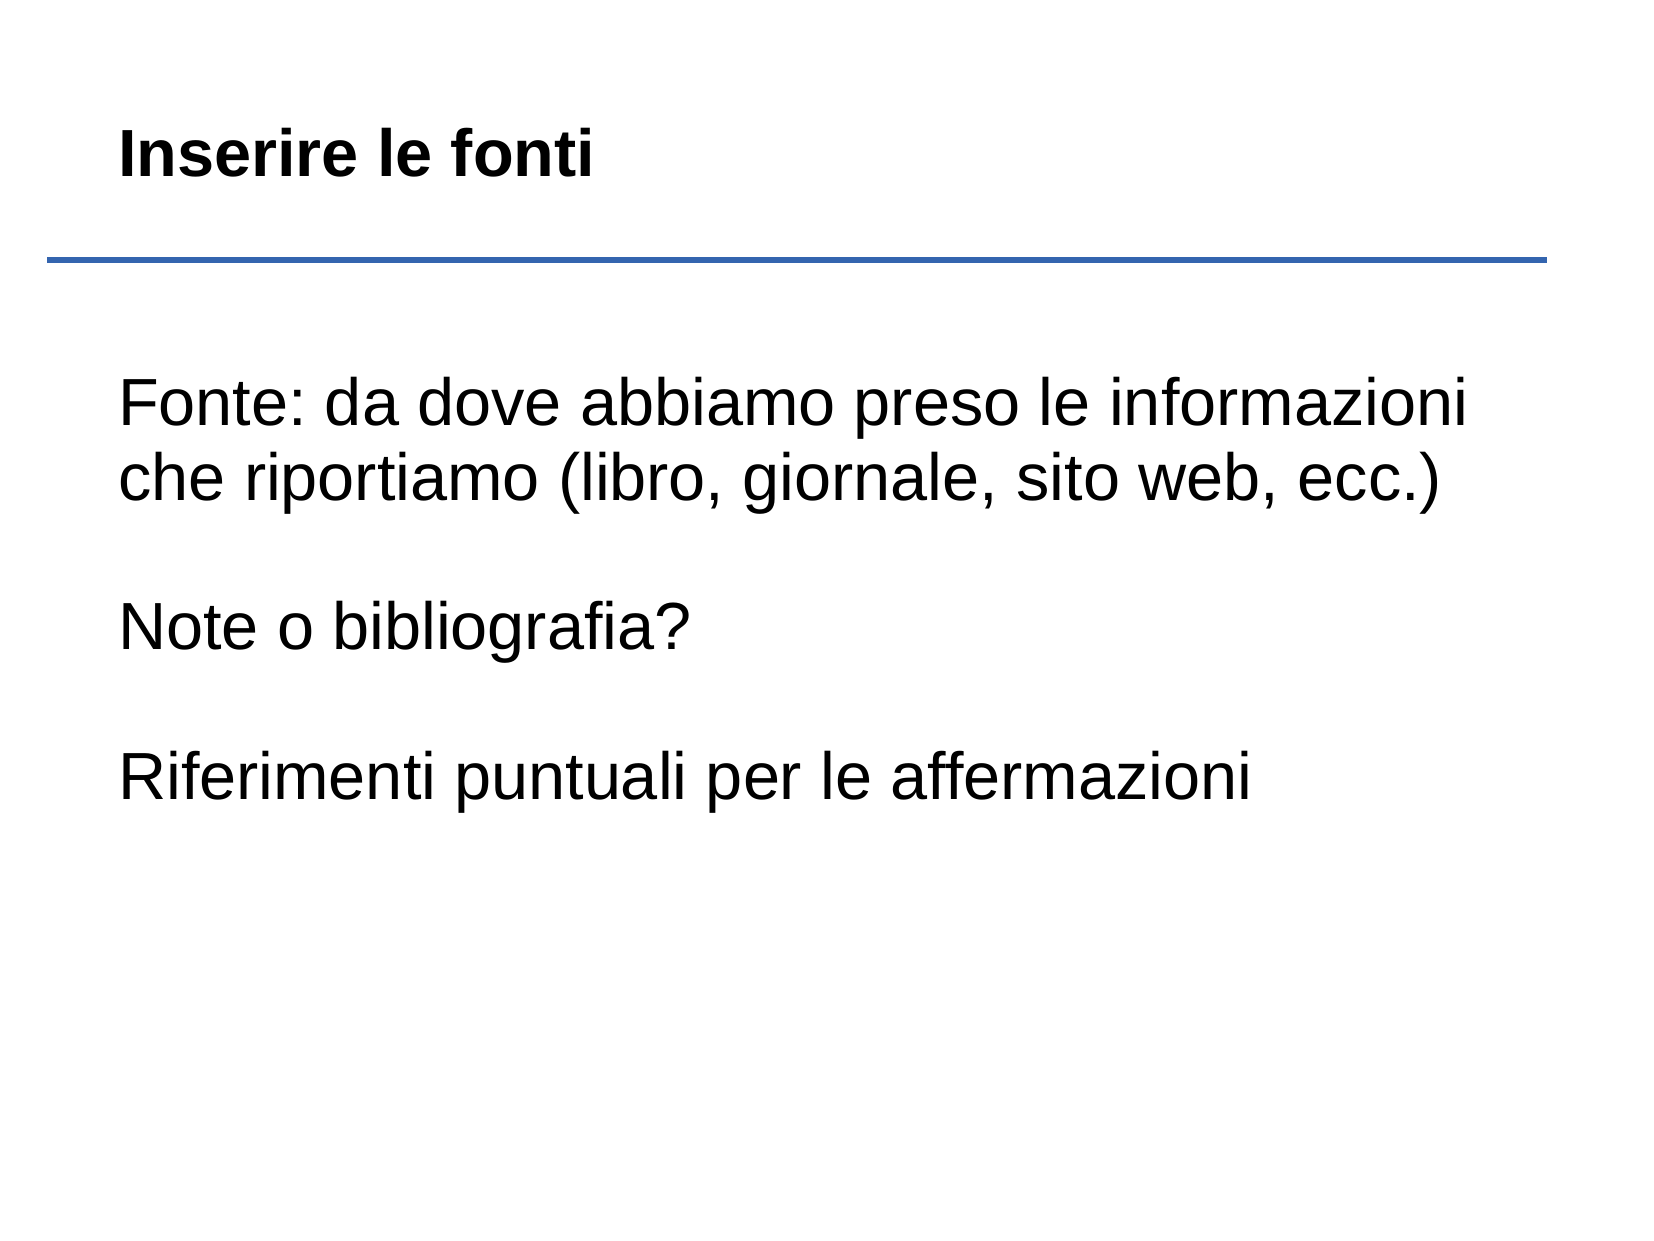

# Inserire le fonti
Fonte: da dove abbiamo preso le informazioni che riportiamo (libro, giornale, sito web, ecc.)
Note o bibliografia?
Riferimenti puntuali per le affermazioni